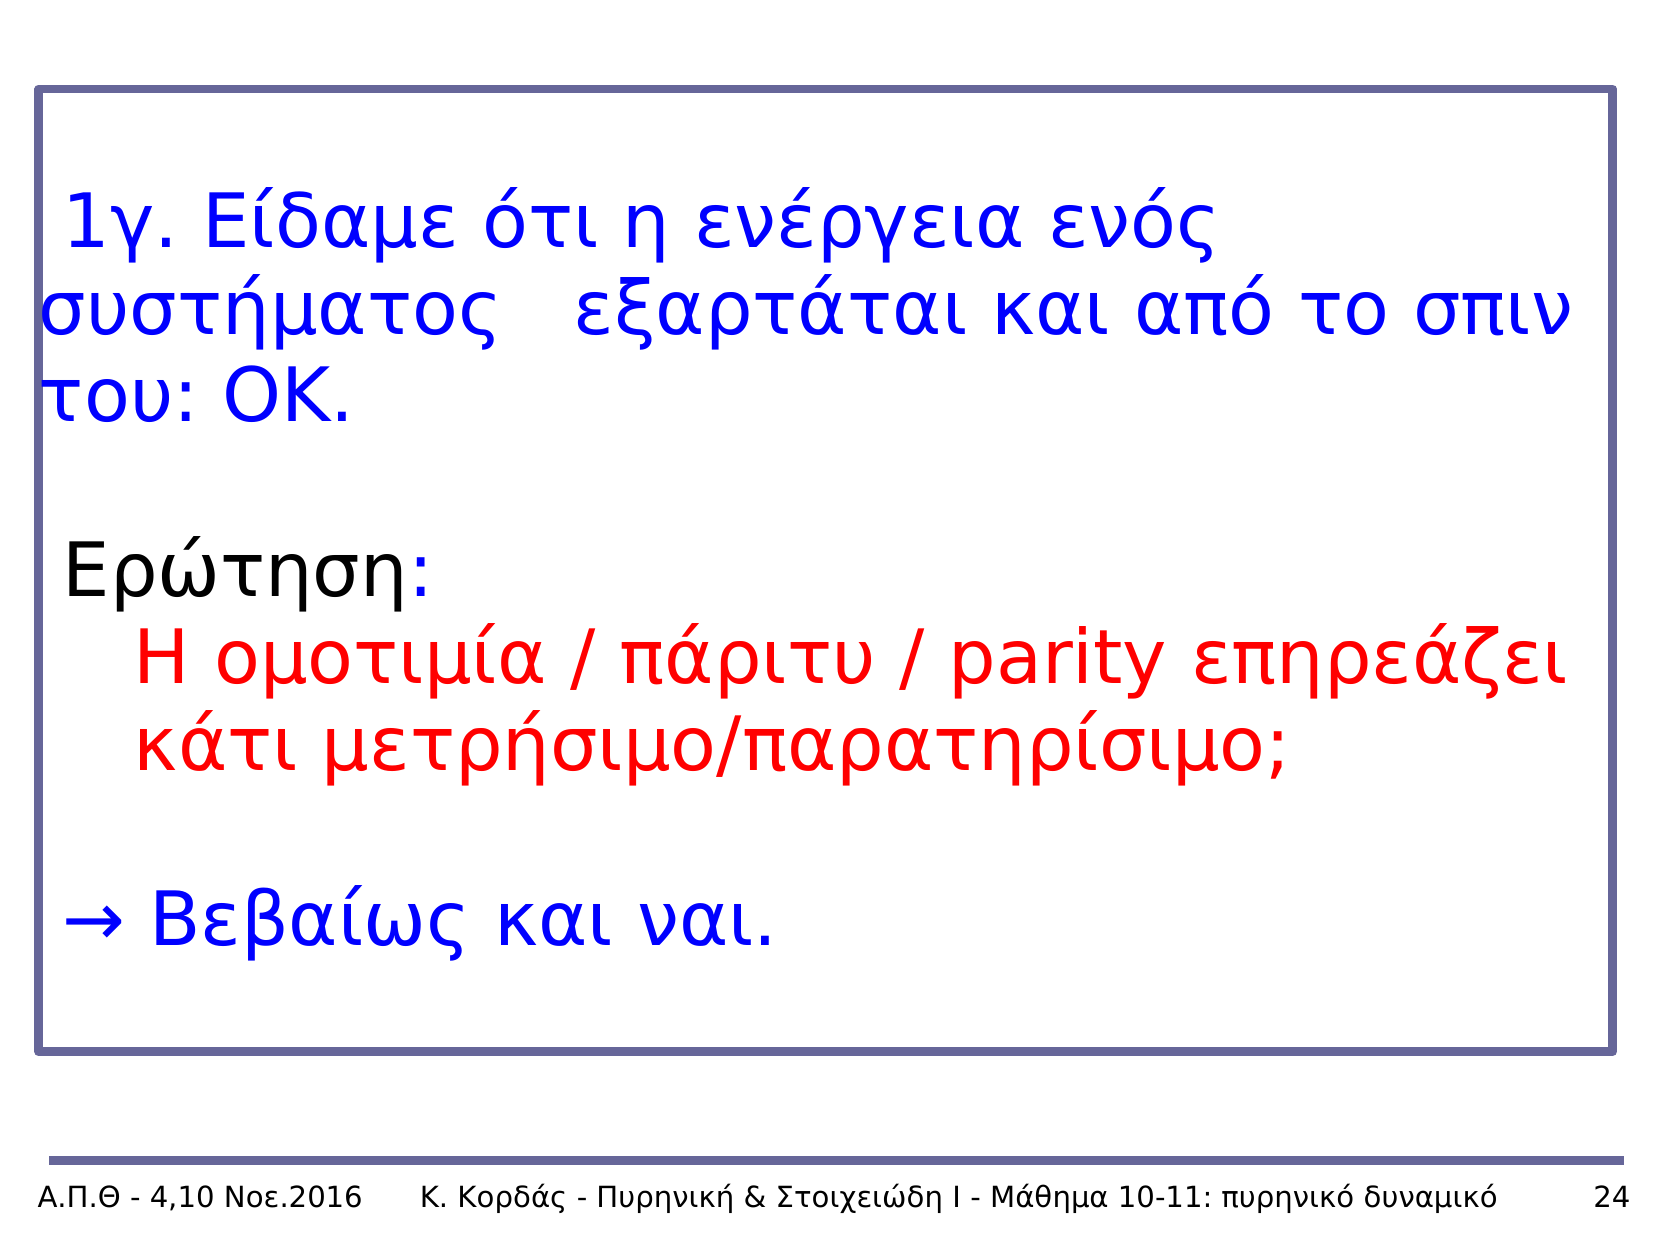

# 1γ. Είδαμε ότι η ενέργεια ενός συστήματος εξαρτάται και από το σπιν του: ΟΚ. Ερώτηση: Η ομοτιμία / πάριτυ / parity επηρεάζει κάτι μετρήσιμο/παρατηρίσιμο; → Βεβαίως και ναι.
Α.Π.Θ - 4,10 Νοε.2016
Κ. Κορδάς - Πυρηνική & Στοιχειώδη Ι - Μάθημα 10-11: πυρηνικό δυναμικό
24